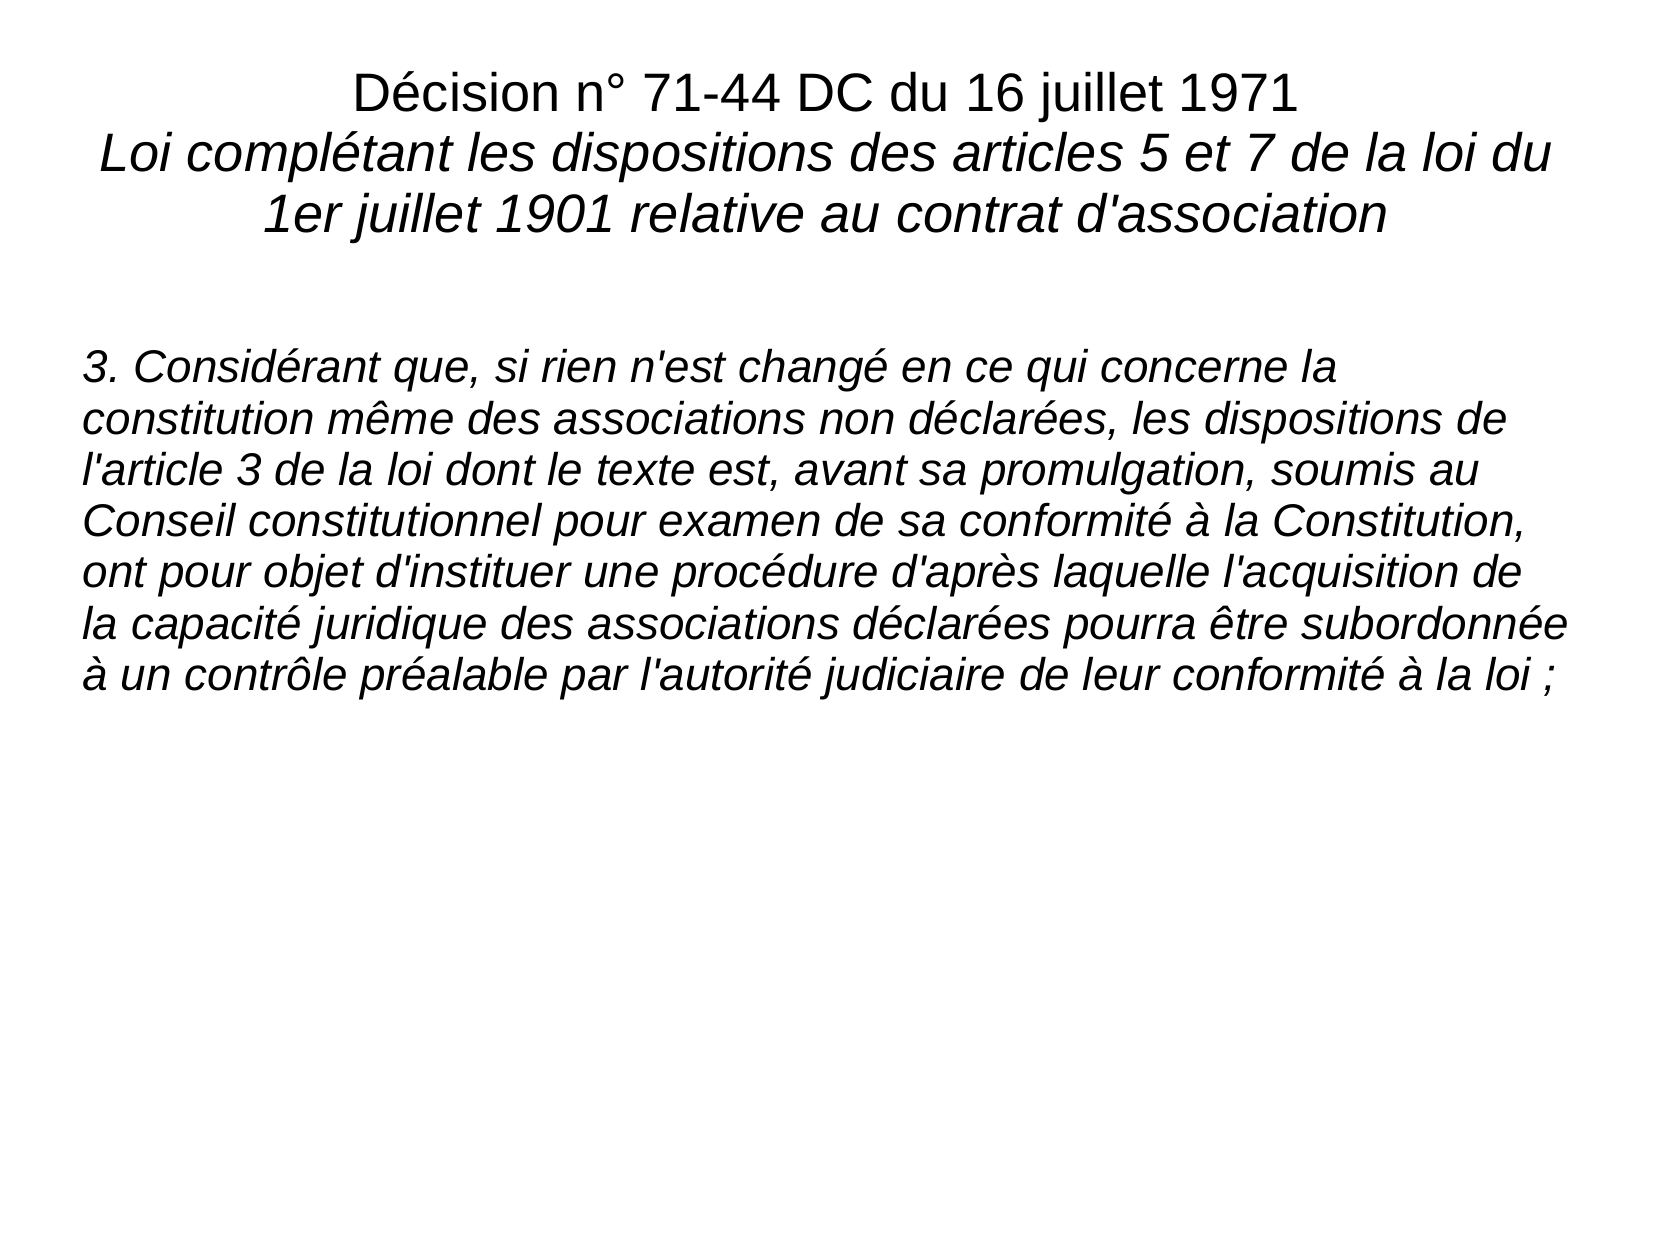

# Décision n° 71-44 DC du 16 juillet 1971 Loi complétant les dispositions des articles 5 et 7 de la loi du 1er juillet 1901 relative au contrat d'association
3. Considérant que, si rien n'est changé en ce qui concerne la constitution même des associations non déclarées, les dispositions de l'article 3 de la loi dont le texte est, avant sa promulgation, soumis au Conseil constitutionnel pour examen de sa conformité à la Constitution, ont pour objet d'instituer une procédure d'après laquelle l'acquisition de la capacité juridique des associations déclarées pourra être subordonnée à un contrôle préalable par l'autorité judiciaire de leur conformité à la loi ;